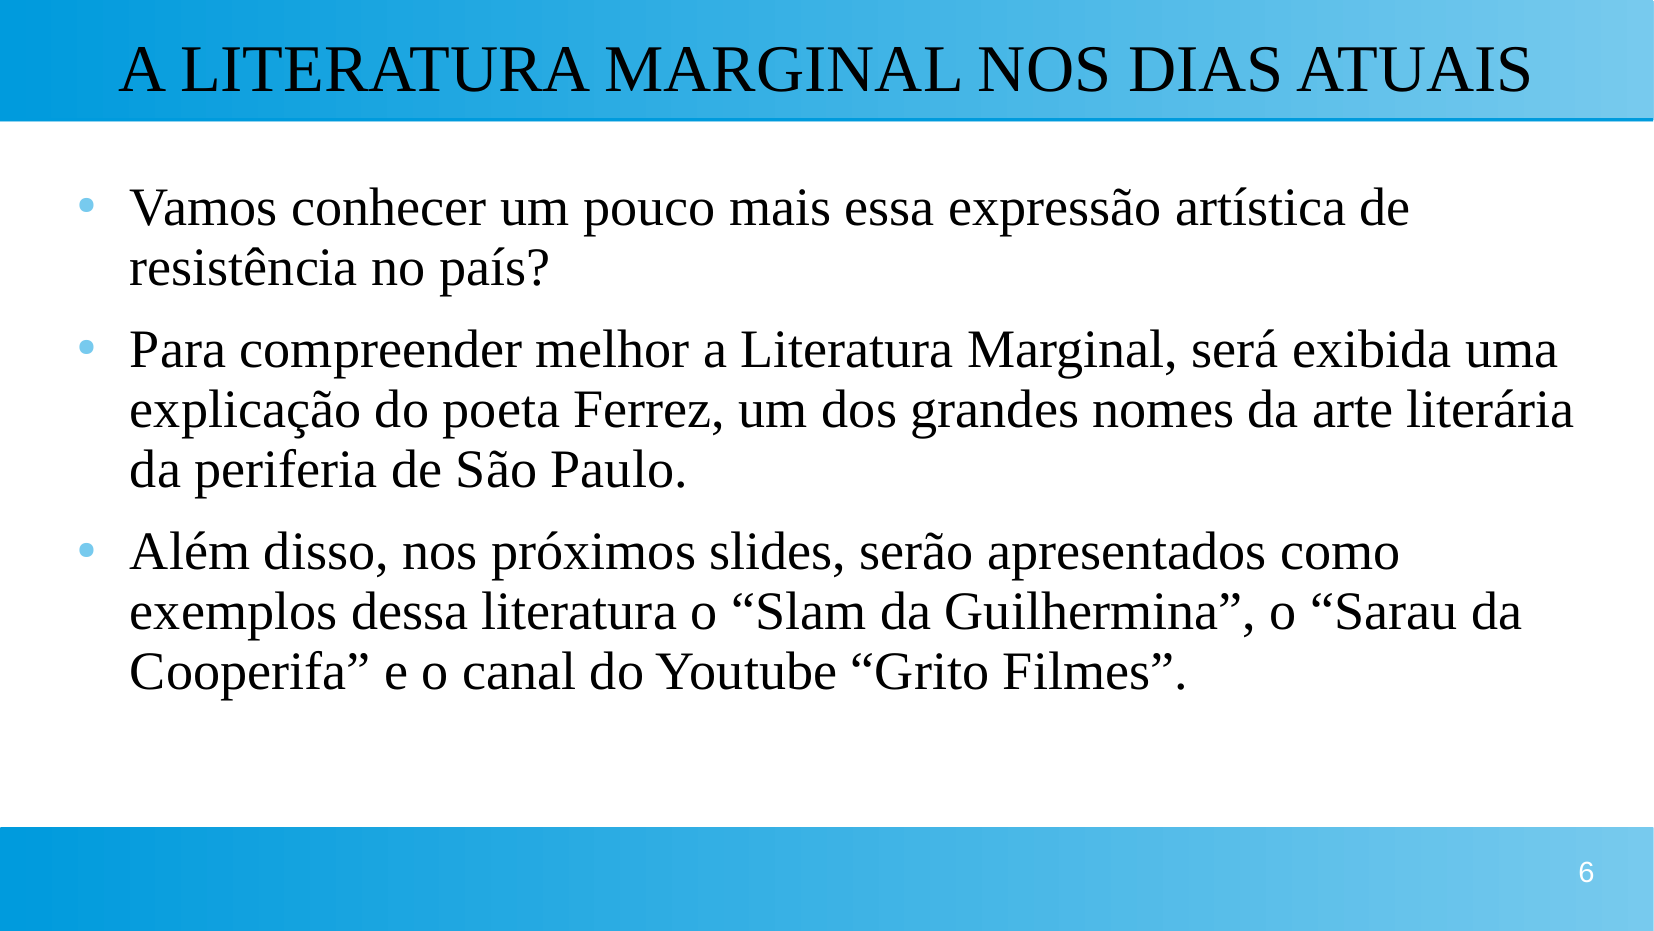

# A LITERATURA MARGINAL NOS DIAS ATUAIS
Vamos conhecer um pouco mais essa expressão artística de resistência no país?
Para compreender melhor a Literatura Marginal, será exibida uma explicação do poeta Ferrez, um dos grandes nomes da arte literária da periferia de São Paulo.
Além disso, nos próximos slides, serão apresentados como exemplos dessa literatura o “Slam da Guilhermina”, o “Sarau da Cooperifa” e o canal do Youtube “Grito Filmes”.
6